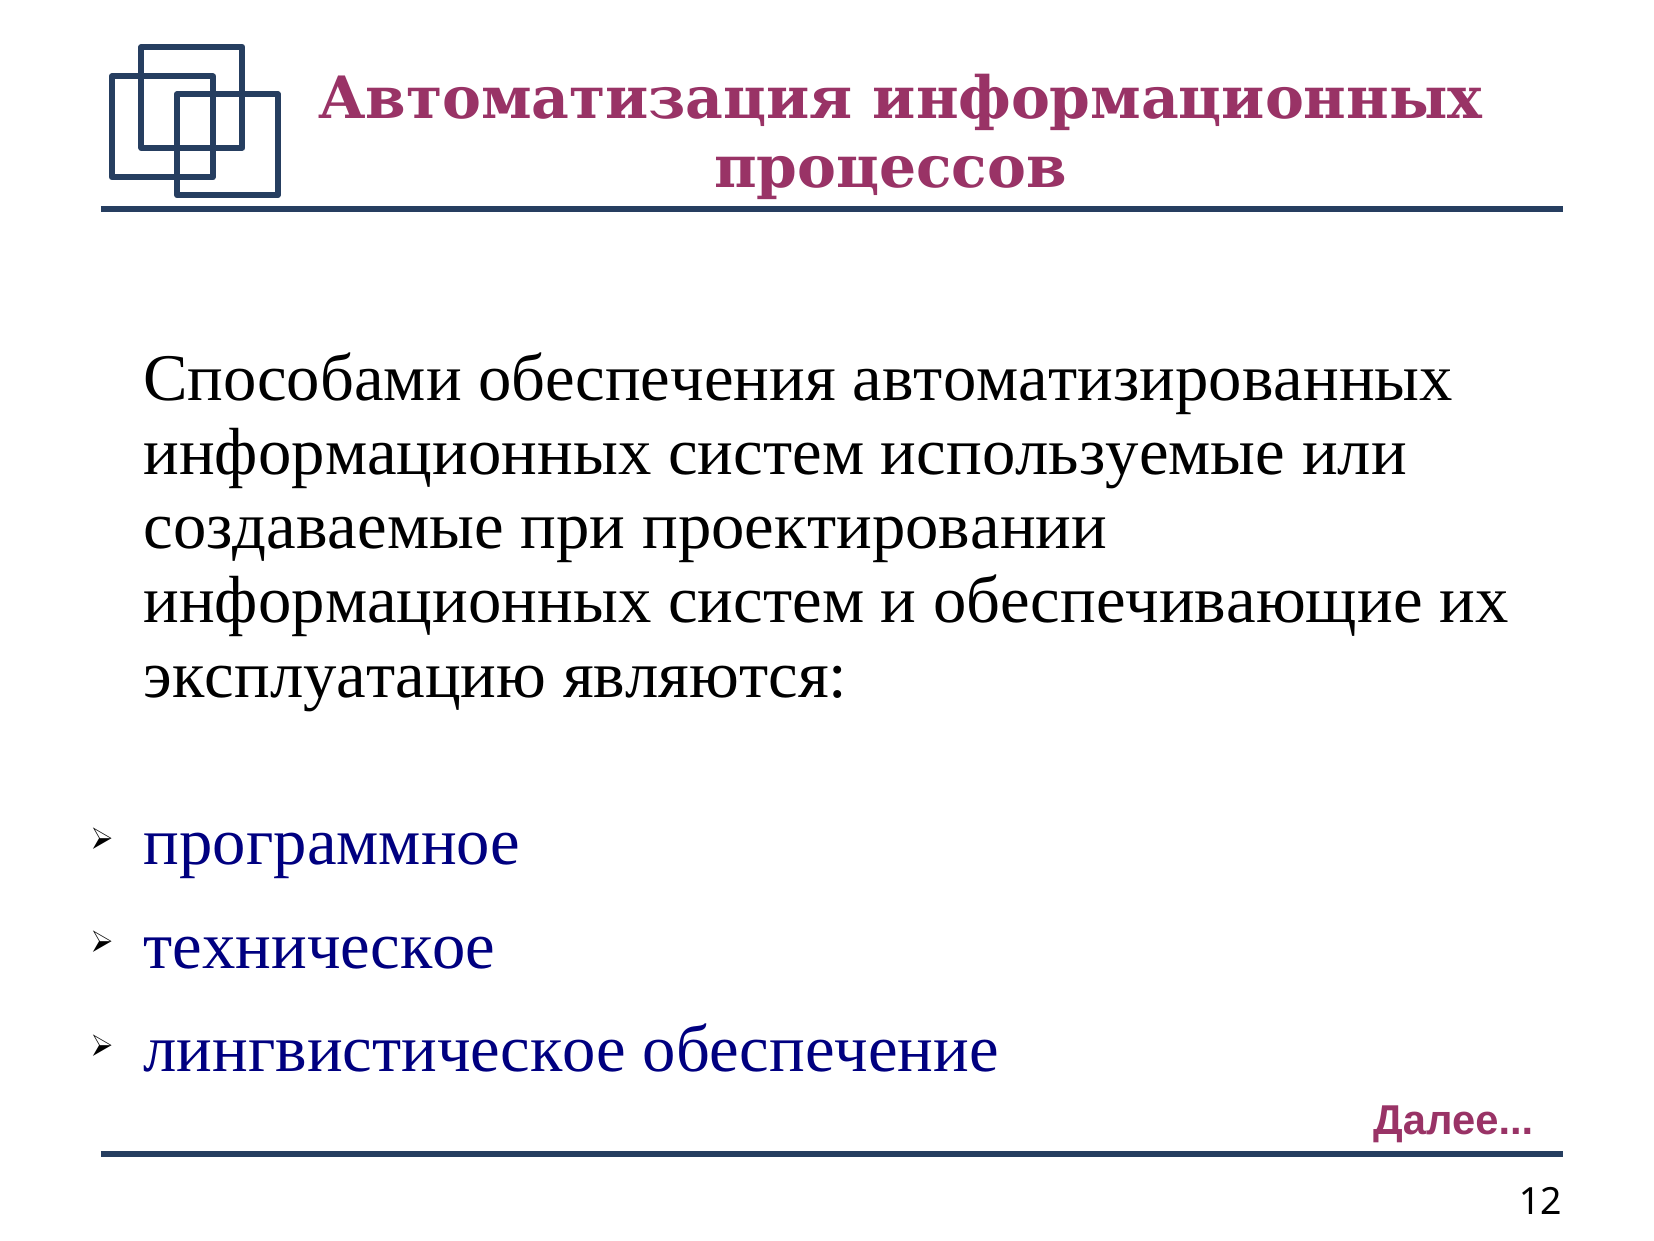

Автоматизация информационных процессов
# Способами обеспечения автоматизированных информационных систем используемые или создаваемые при проектировании информационных систем и обеспечивающие их эксплуатацию являются:
программное
техническое
лингвистическое обеспечение
Далее...